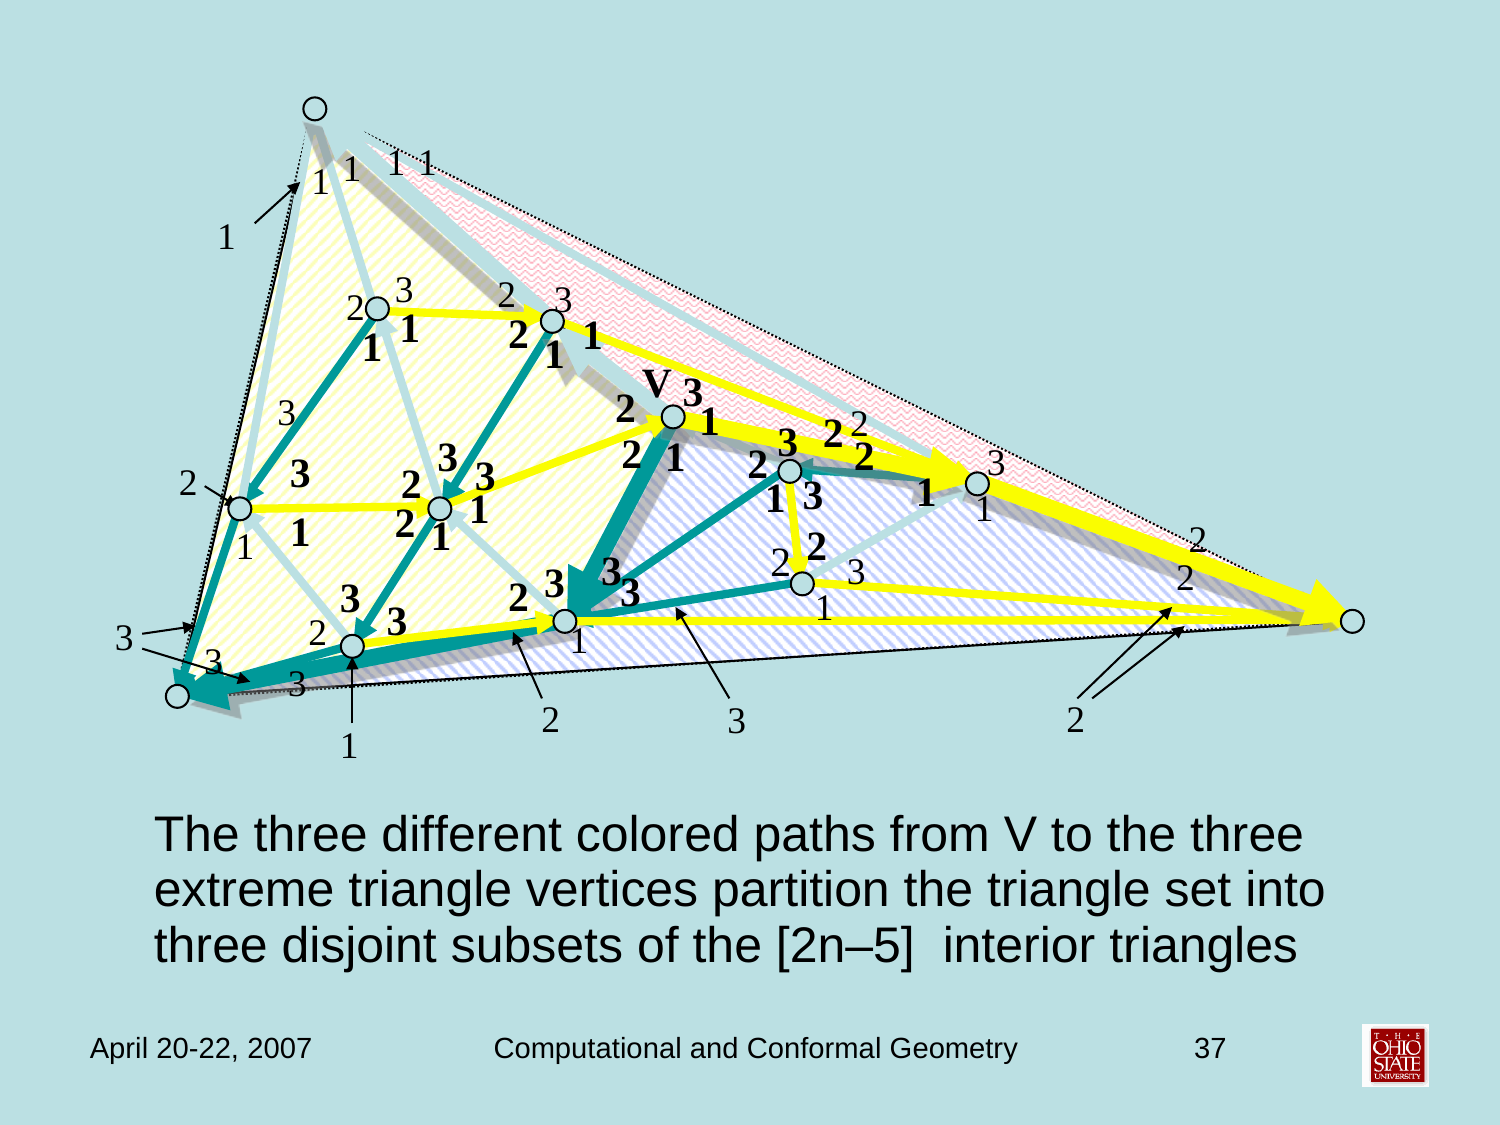

1
1
1
1
1
1
1
1
1
1
1
1
1
1
1
1
1
1
1
1
1
3
3
3
3
3
3
3
3
3
3
3
3
3
3
3
3
3
3
3
3
2
2
2
2
2
2
2
2
2
2
2
2
2
2
2
2
2
2
2
V
2
The three different colored paths from V to the three
extreme triangle vertices partition the triangle set into
three disjoint subsets of the [2n–5] interior triangles
April 20-22, 2007
Computational and Conformal Geometry
37